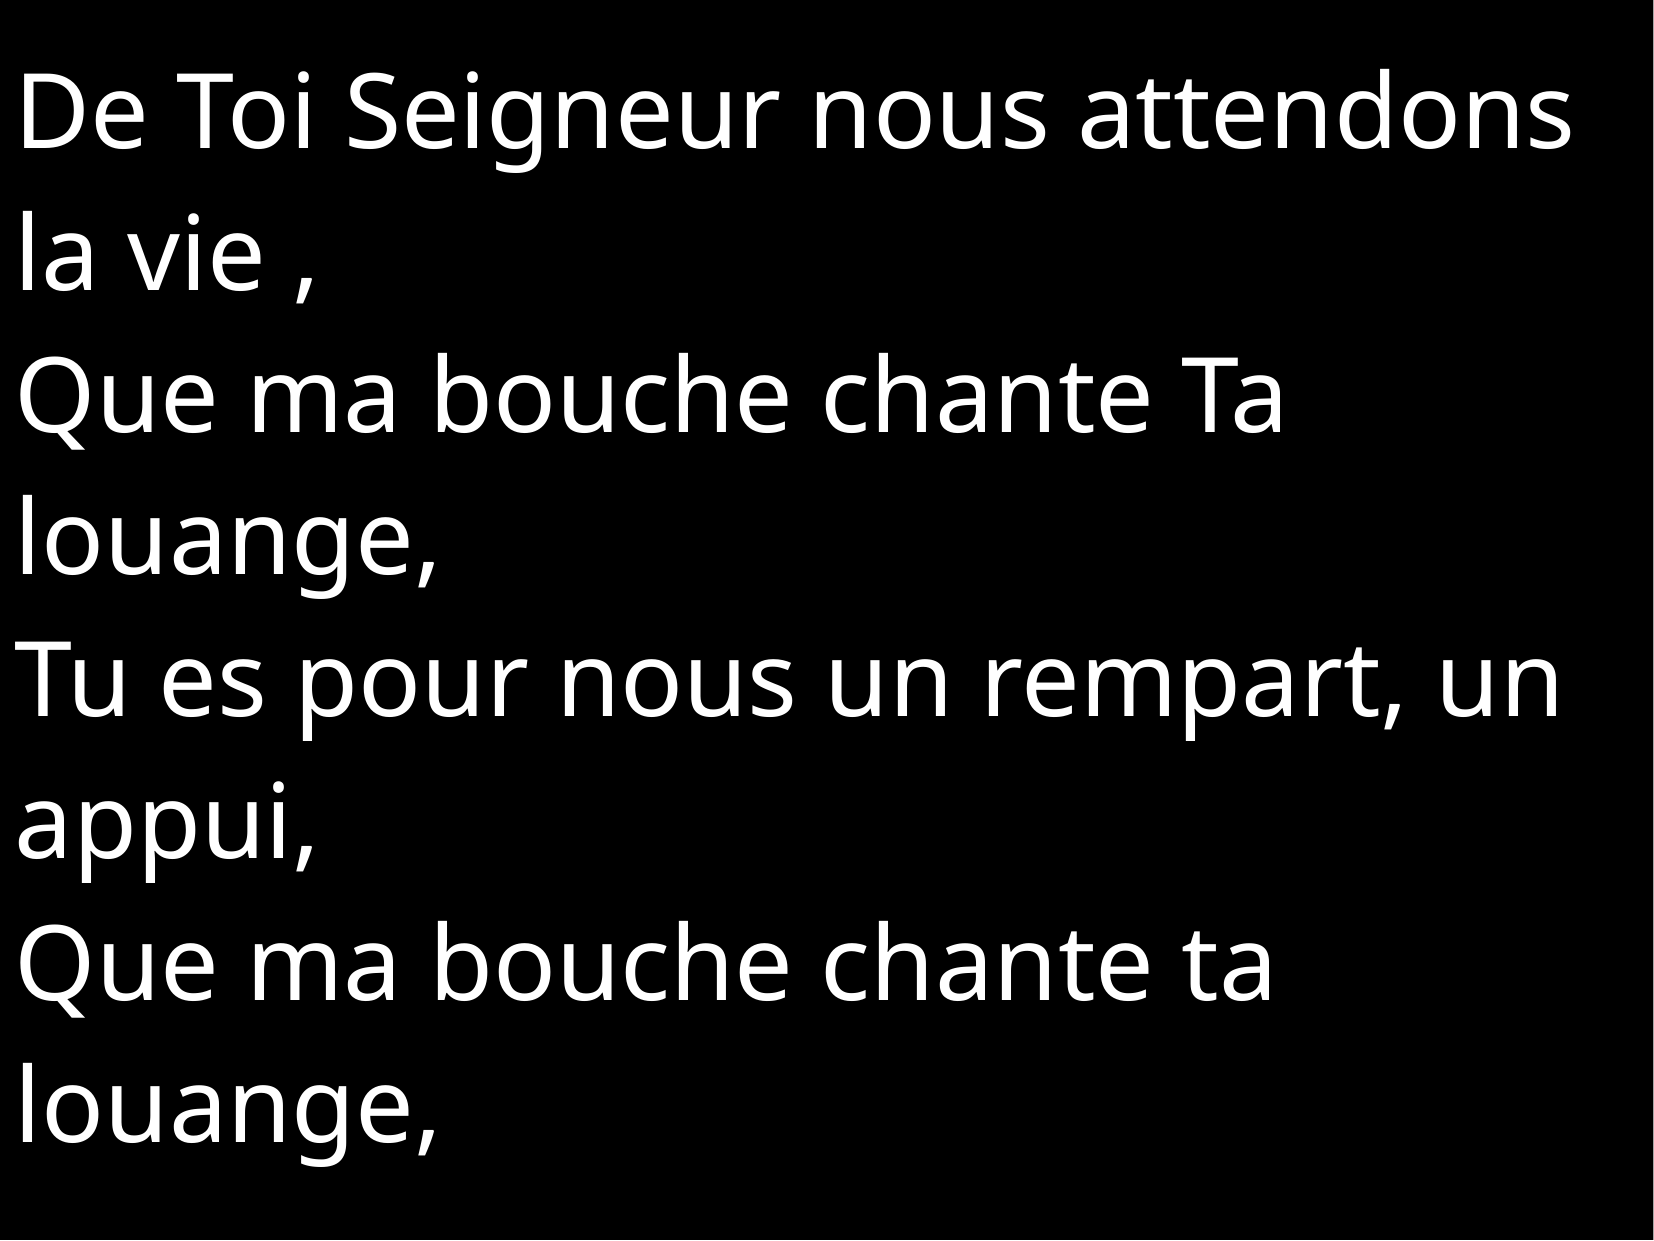

De Toi Seigneur nous attendons la vie ,
Que ma bouche chante Ta louange,
Tu es pour nous un rempart, un appui,
Que ma bouche chante ta louange,